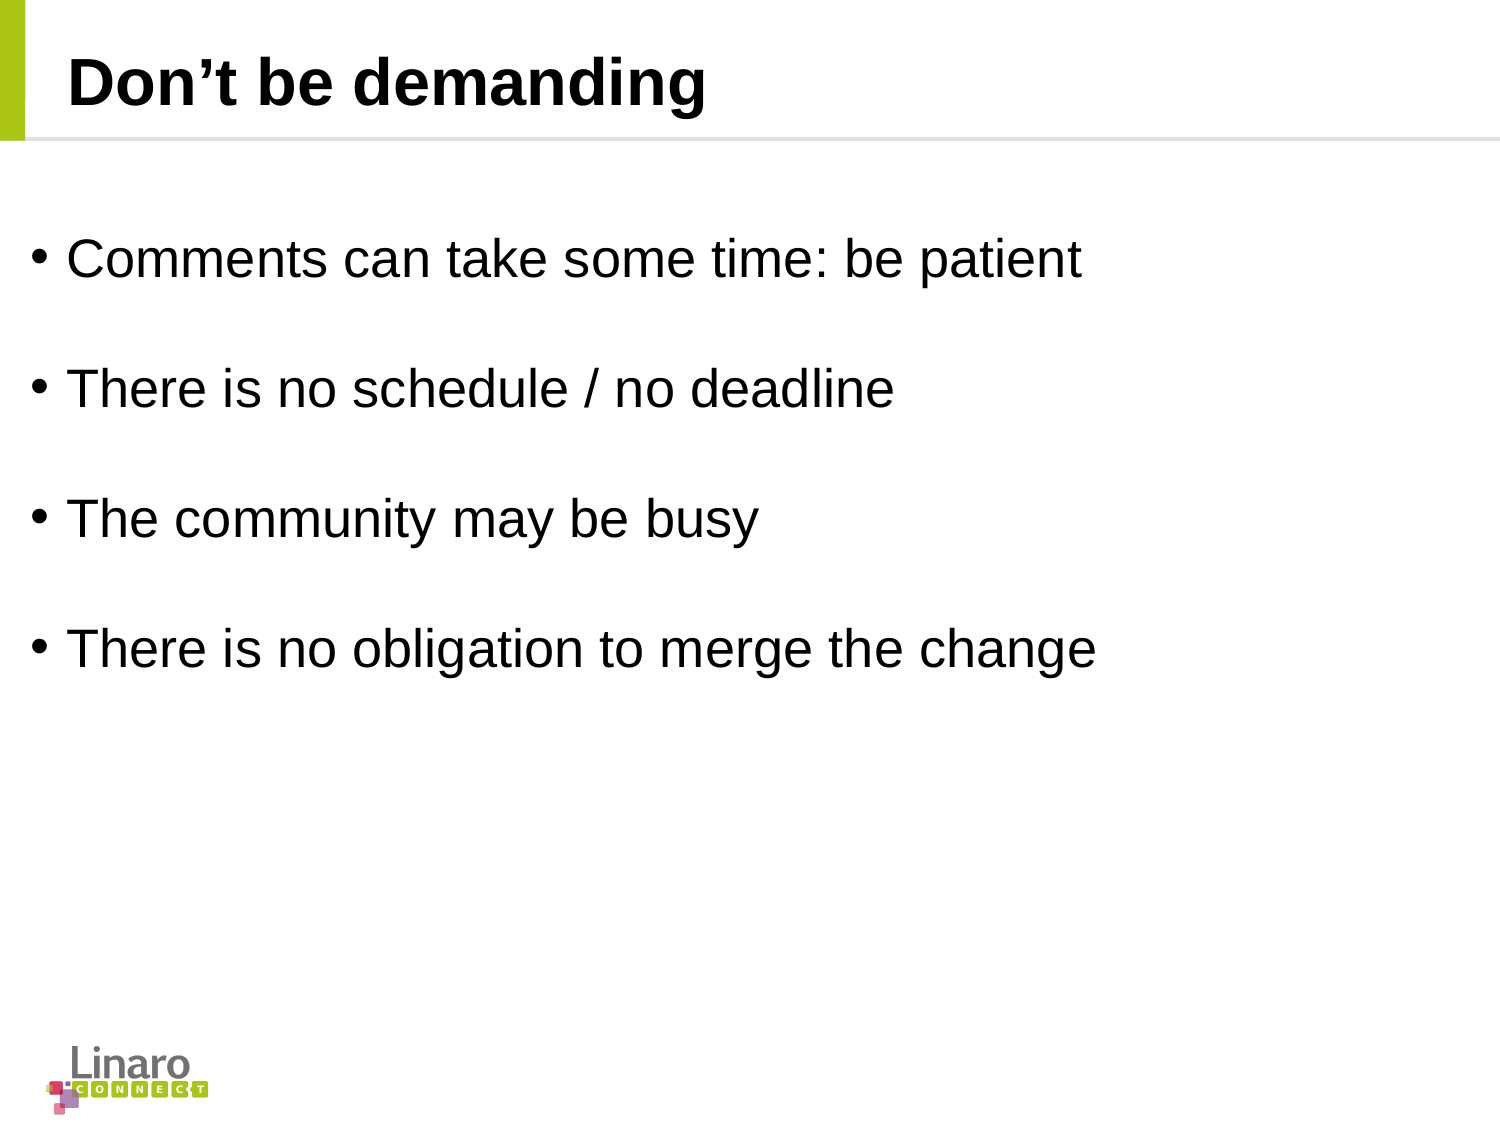

Don’t be demanding
Comments can take some time: be patient
There is no schedule / no deadline
The community may be busy
There is no obligation to merge the change